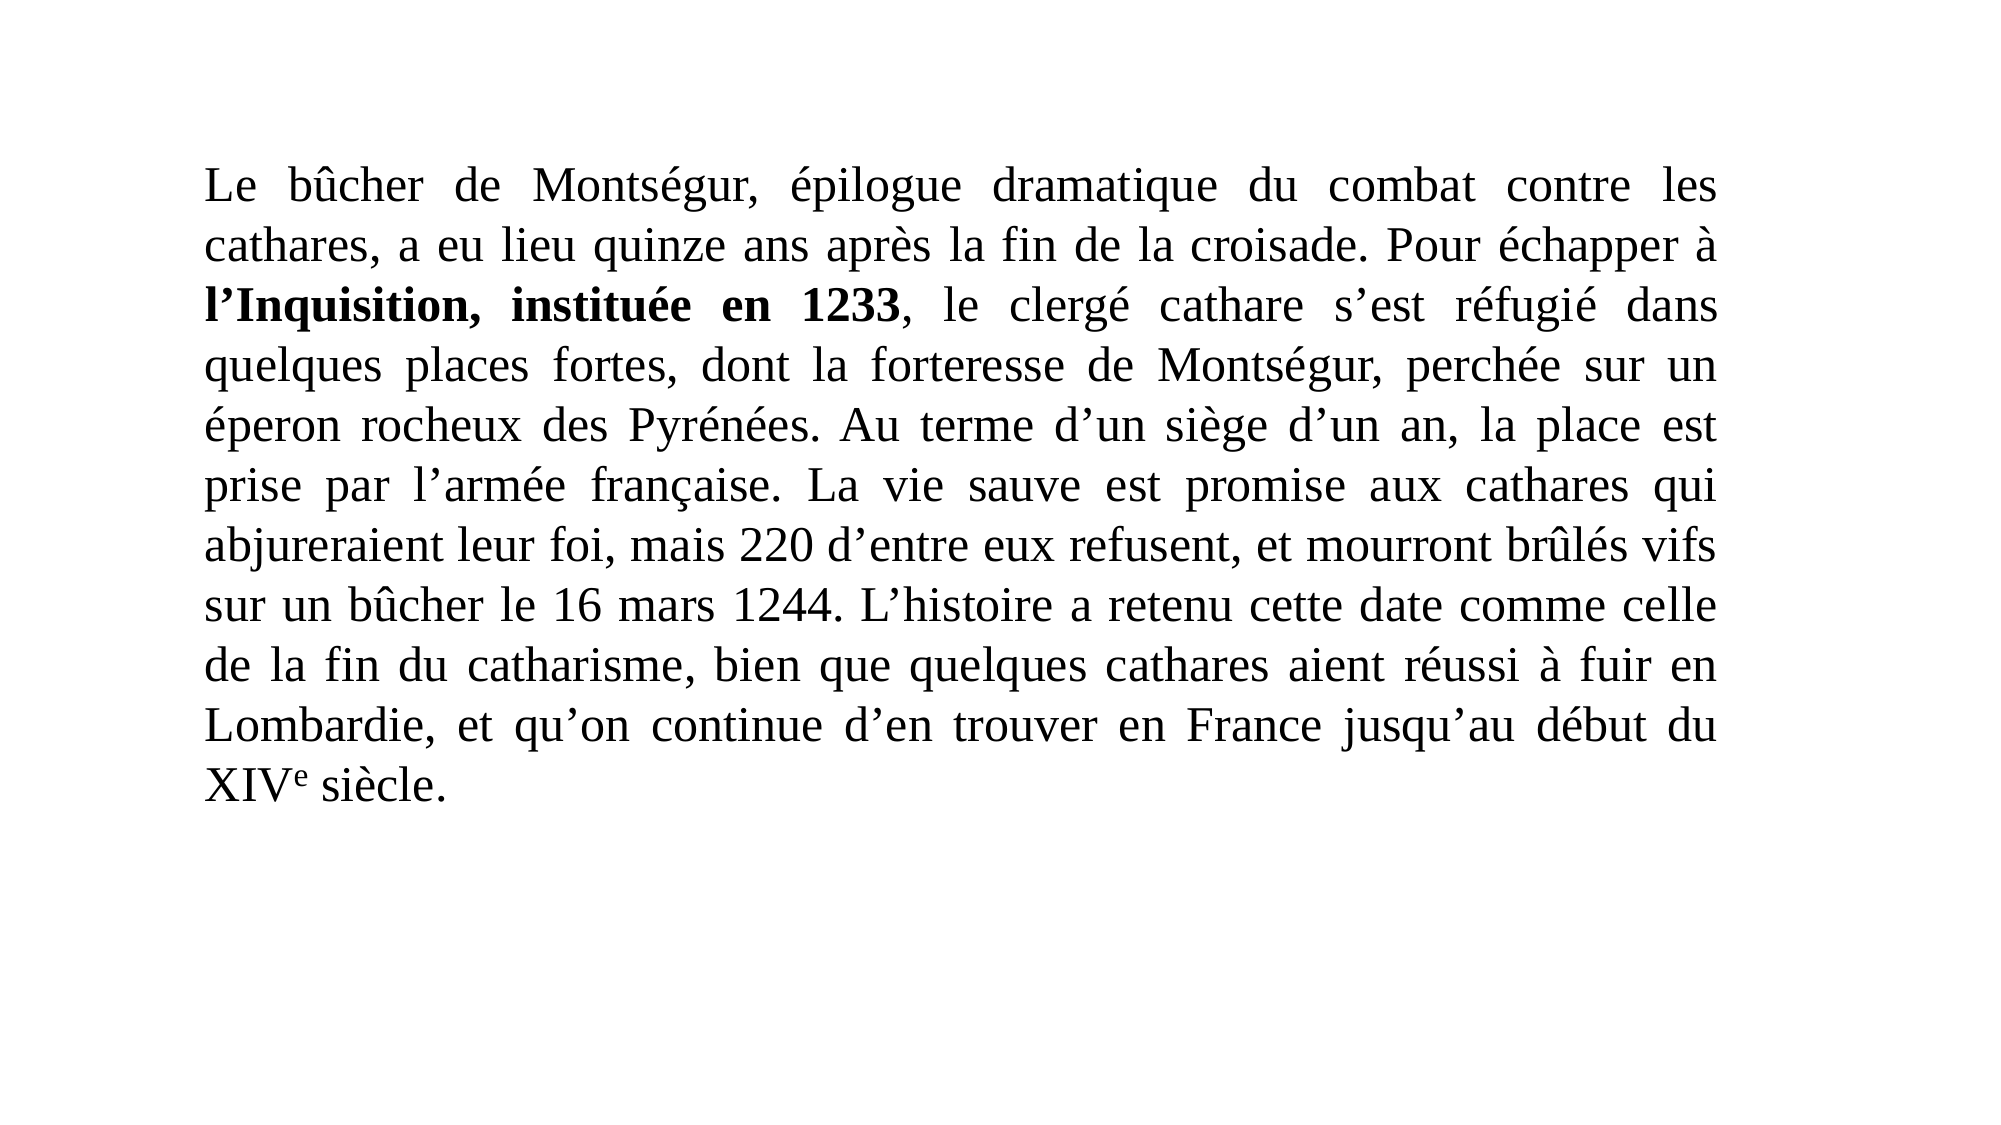

Le bûcher de Montségur, épilogue dramatique du combat contre les cathares, a eu lieu quinze ans après la fin de la croisade. Pour échapper à l’Inquisition, instituée en 1233, le clergé cathare s’est réfugié dans quelques places fortes, dont la forteresse de Montségur, perchée sur un éperon rocheux des Pyrénées. Au terme d’un siège d’un an, la place est prise par l’armée française. La vie sauve est promise aux cathares qui abjureraient leur foi, mais 220 d’entre eux refusent, et mourront brûlés vifs sur un bûcher le 16 mars 1244. L’histoire a retenu cette date comme celle de la fin du catharisme, bien que quelques cathares aient réussi à fuir en Lombardie, et qu’on continue d’en trouver en France jusqu’au début du XIVe siècle.